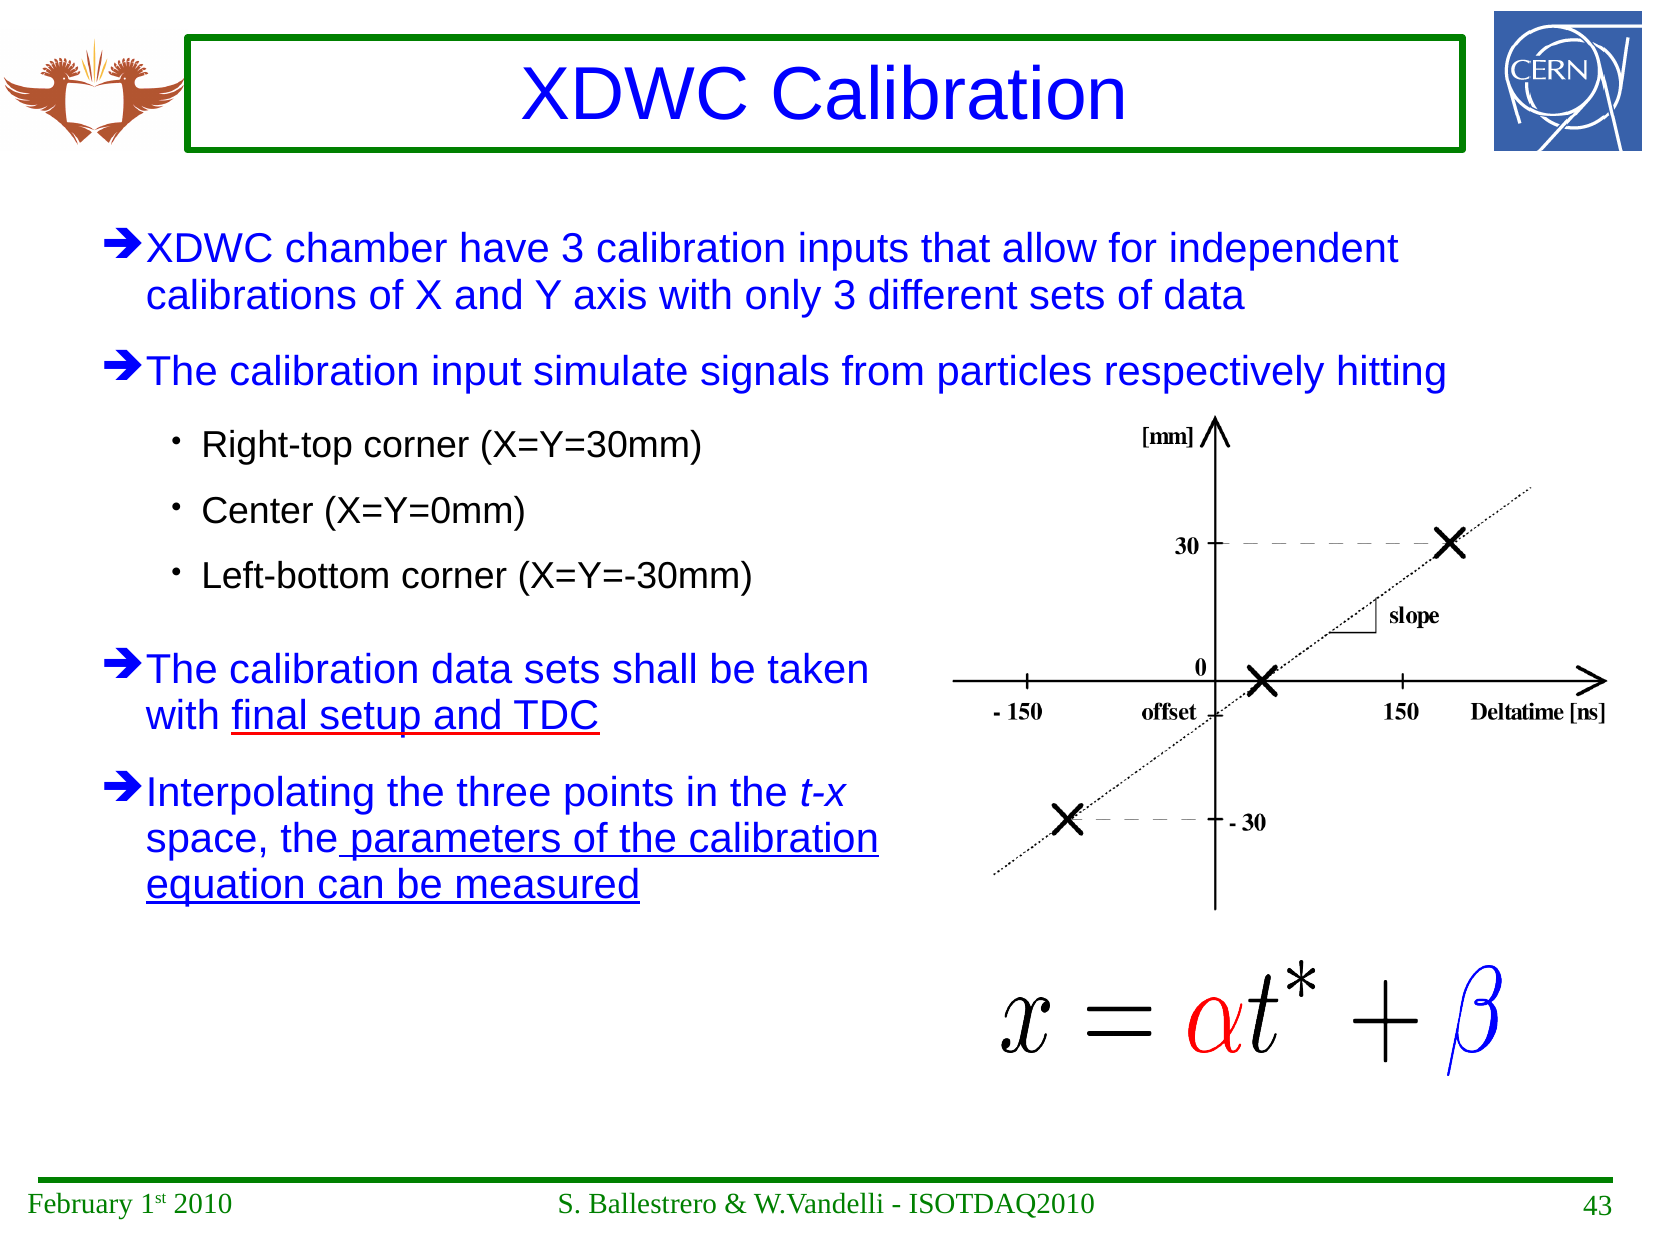

# XDWC Calibration
XDWC chamber have 3 calibration inputs that allow for independent calibrations of X and Y axis with only 3 different sets of data
The calibration input simulate signals from particles respectively hitting
Right-top corner (X=Y=30mm)
Center (X=Y=0mm)
Left-bottom corner (X=Y=-30mm)
The calibration data sets shall be taken with final setup and TDC
Interpolating the three points in the t-x space, the parameters of the calibration equation can be measured
43